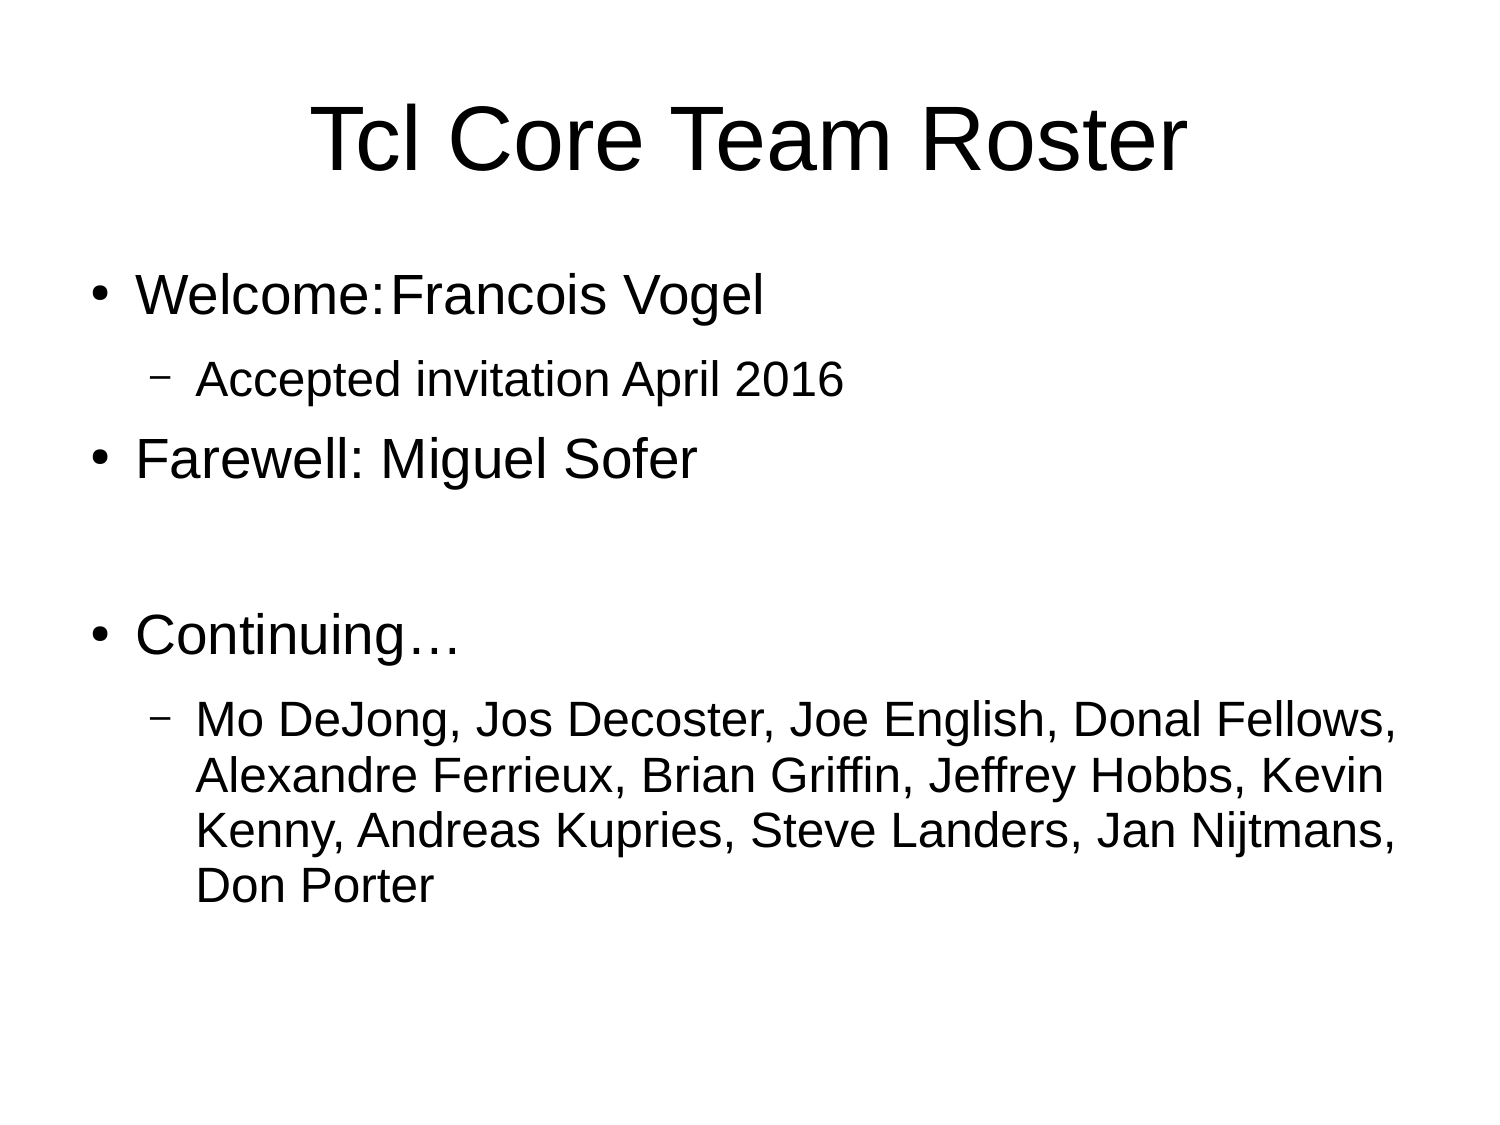

# Tcl Core Team Roster
Welcome:	Francois Vogel
Accepted invitation April 2016
Farewell: Miguel Sofer
Continuing…
Mo DeJong, Jos Decoster, Joe English, Donal Fellows, Alexandre Ferrieux, Brian Griffin, Jeffrey Hobbs, Kevin Kenny, Andreas Kupries, Steve Landers, Jan Nijtmans, Don Porter